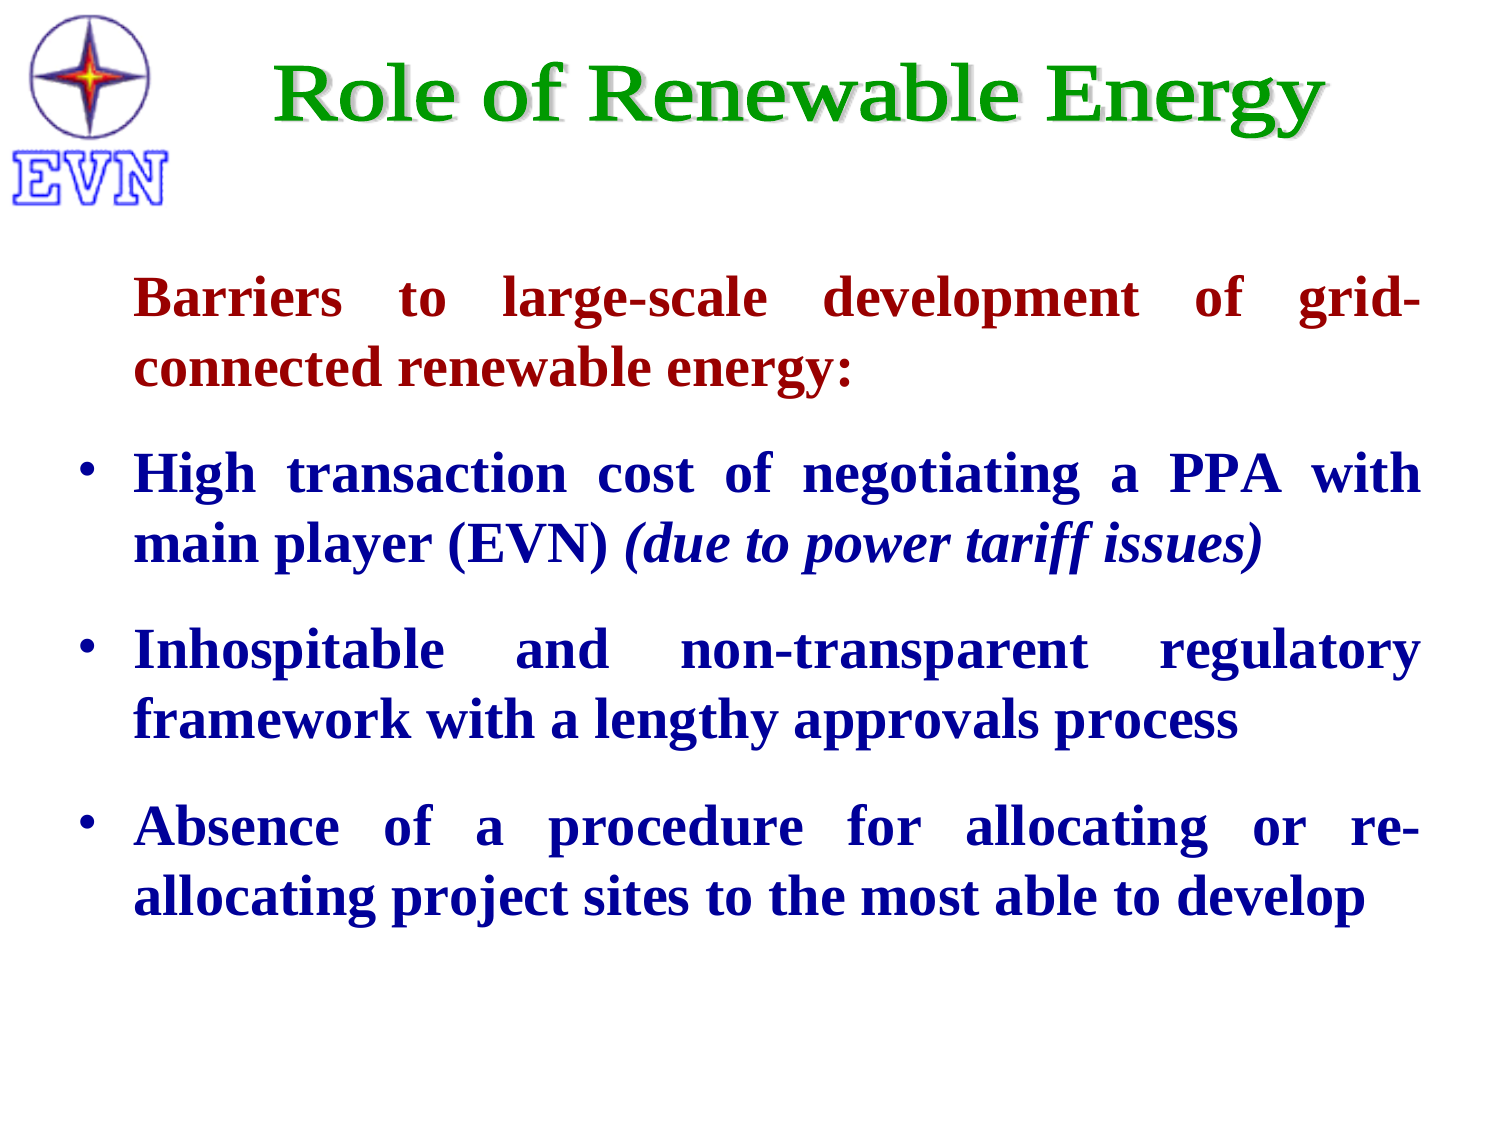

Role of Renewable Energy
	Barriers to large-scale development of grid-connected renewable energy:
High transaction cost of negotiating a PPA with main player (EVN) (due to power tariff issues)
Inhospitable and non-transparent regulatory framework with a lengthy approvals process
Absence of a procedure for allocating or re-allocating project sites to the most able to develop